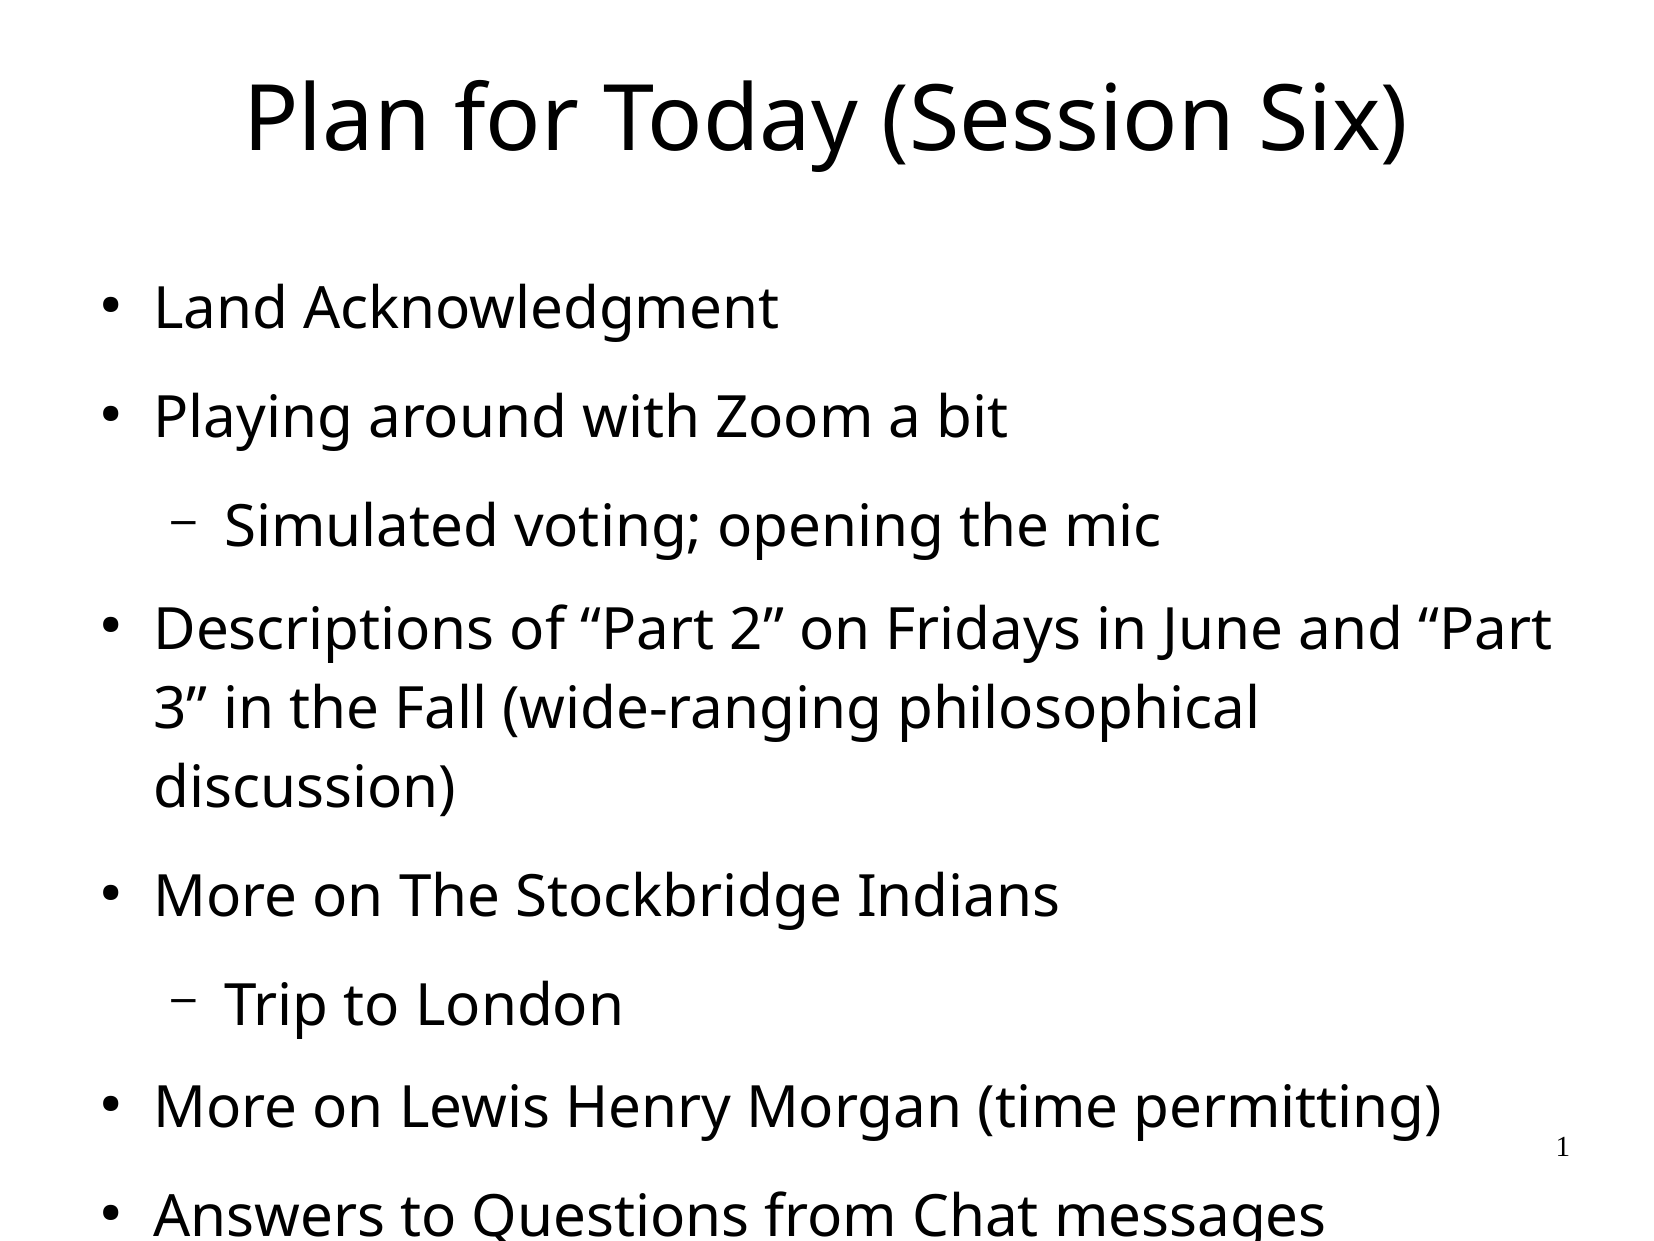

# Plan for Today (Session Six)
Land Acknowledgment
Playing around with Zoom a bit
Simulated voting; opening the mic
Descriptions of “Part 2” on Fridays in June and “Part 3” in the Fall (wide-ranging philosophical discussion)
More on The Stockbridge Indians
Trip to London
More on Lewis Henry Morgan (time permitting)
Answers to Questions from Chat messages
1